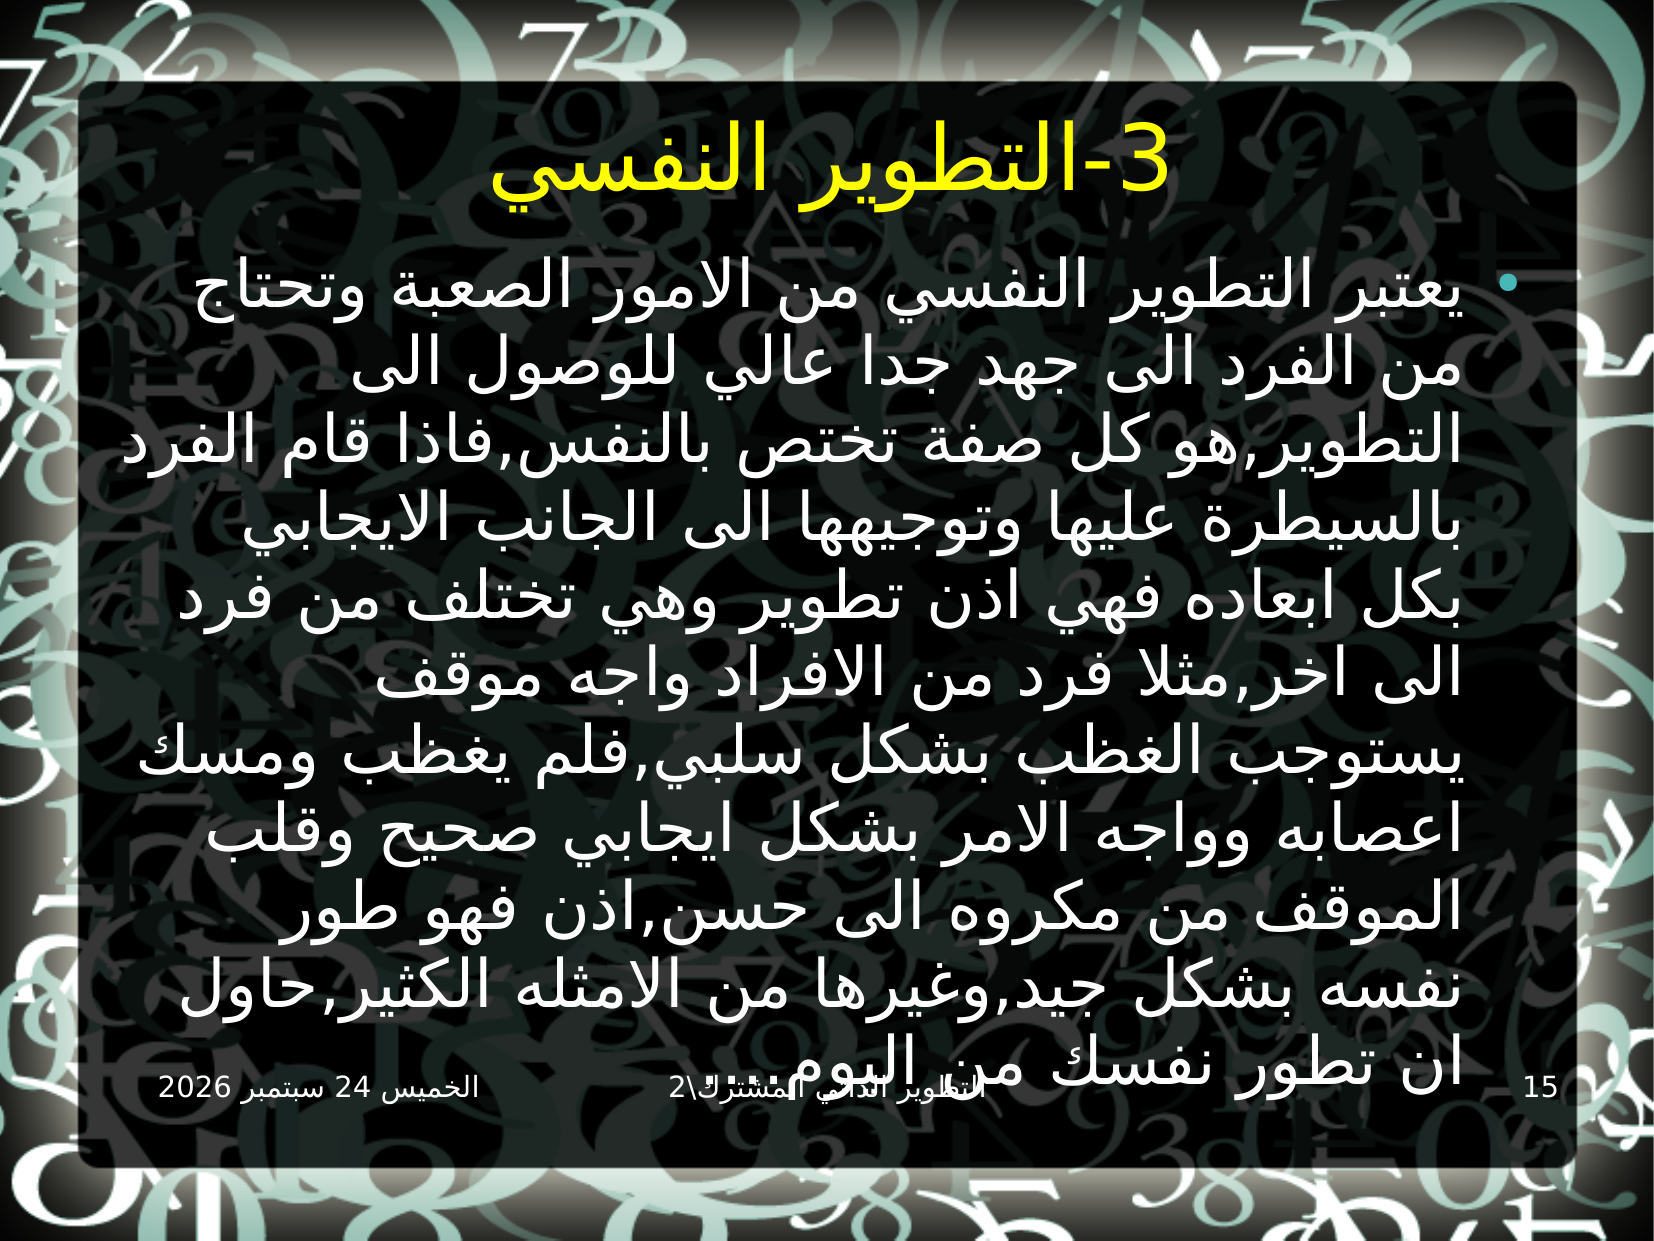

# 3-التطوير النفسي
يعتبر التطوير النفسي من الامور الصعبة وتحتاج من الفرد الى جهد جدا عالي للوصول الى التطوير,هو كل صفة تختص بالنفس,فاذا قام الفرد بالسيطرة عليها وتوجيهها الى الجانب الايجابي بكل ابعاده فهي اذن تطوير وهي تختلف من فرد الى اخر,مثلا فرد من الافراد واجه موقف يستوجب الغظب بشكل سلبي,فلم يغظب ومسك اعصابه وواجه الامر بشكل ايجابي صحيح وقلب الموقف من مكروه الى حسن,اذن فهو طور نفسه بشكل جيد,وغيرها من الامثله الكثير,حاول ان تطور نفسك من اليوم....
التطوير الذاتي المشترك\2
15